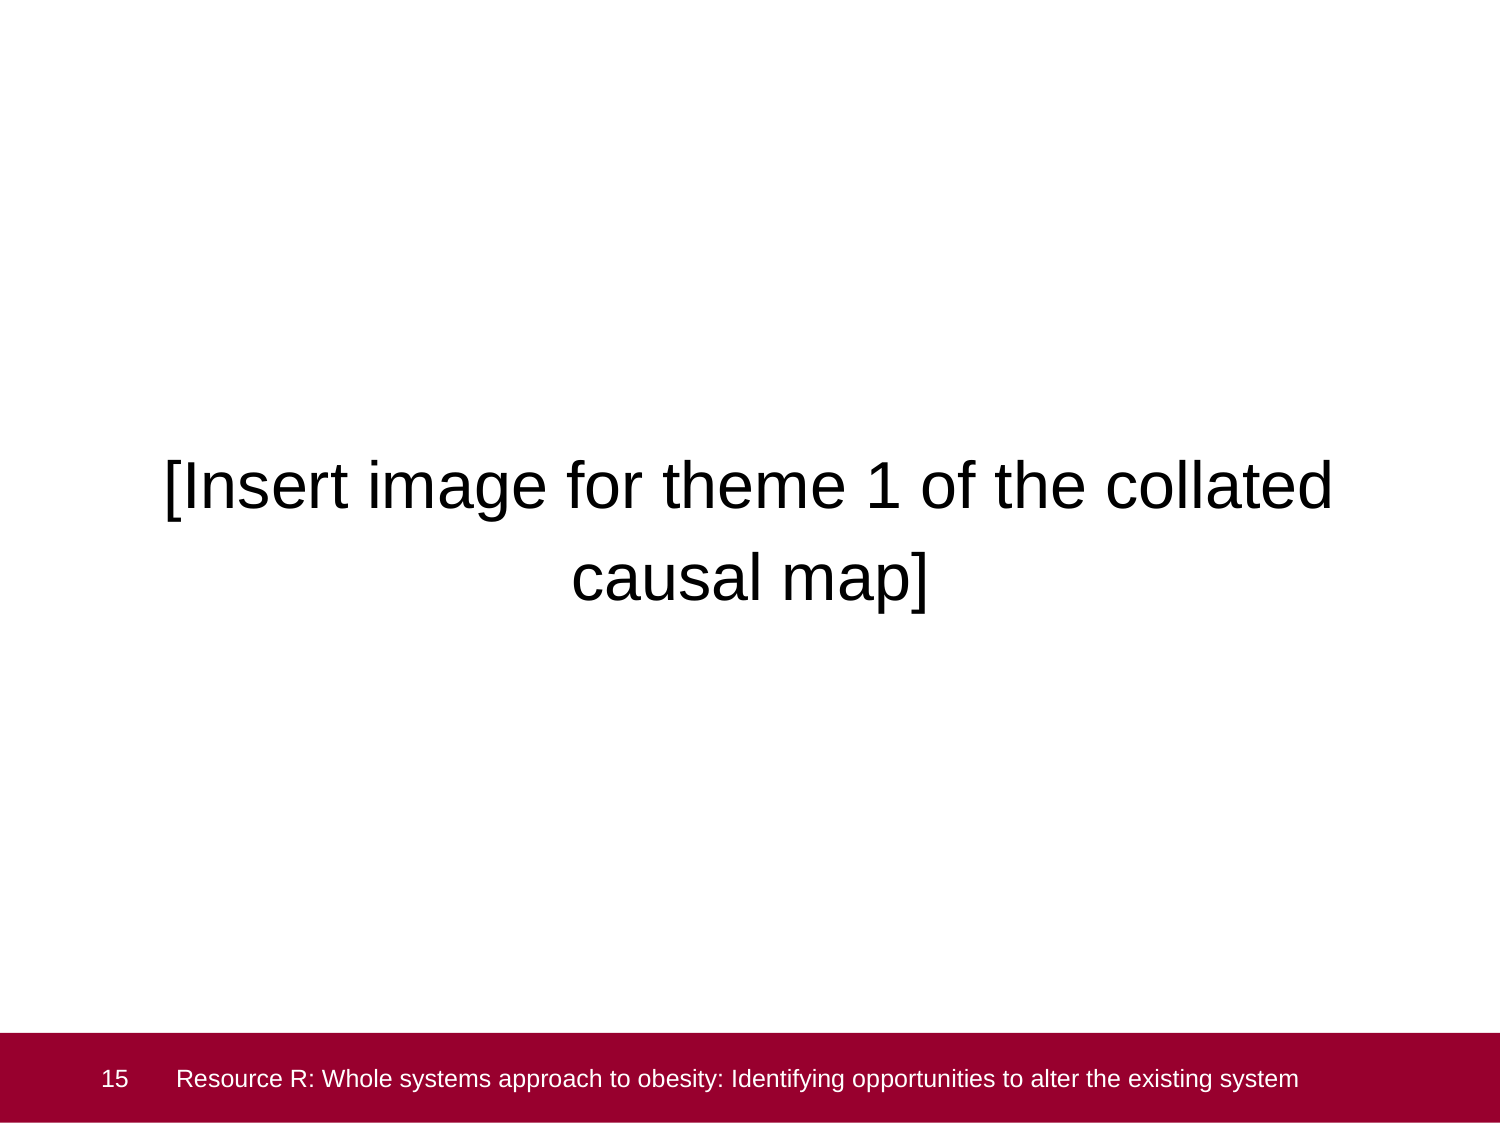

# [Insert image for theme 1 of the collated causal map]
 14
Resource R: Whole systems approach to obesity: Identifying opportunities to alter the existing system